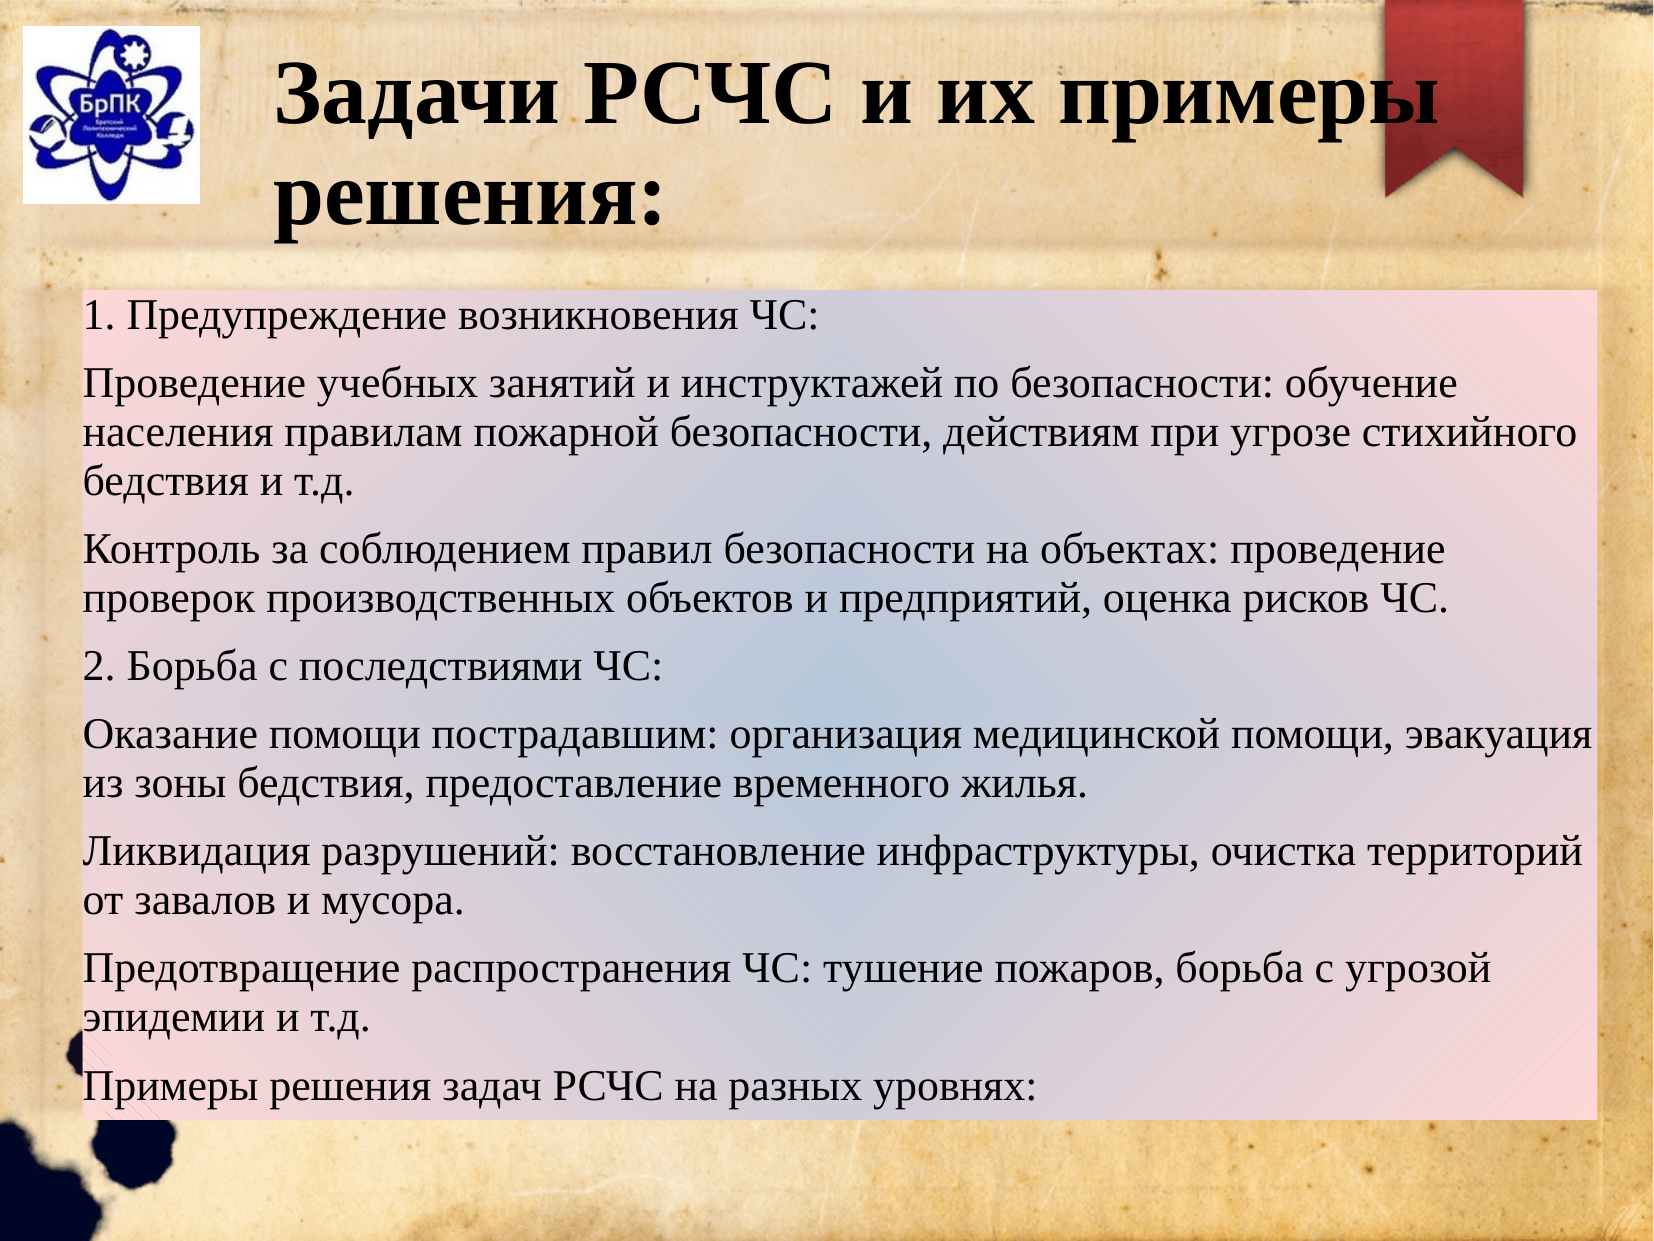

# Задачи РСЧС и их примеры решения:
1. Предупреждение возникновения ЧС:
Проведение учебных занятий и инструктажей по безопасности: обучение населения правилам пожарной безопасности, действиям при угрозе стихийного бедствия и т.д.
Контроль за соблюдением правил безопасности на объектах: проведение проверок производственных объектов и предприятий, оценка рисков ЧС.
2. Борьба с последствиями ЧС:
Оказание помощи пострадавшим: организация медицинской помощи, эвакуация из зоны бедствия, предоставление временного жилья.
Ликвидация разрушений: восстановление инфраструктуры, очистка территорий от завалов и мусора.
Предотвращение распространения ЧС: тушение пожаров, борьба с угрозой эпидемии и т.д.
Примеры решения задач РСЧС на разных уровнях: